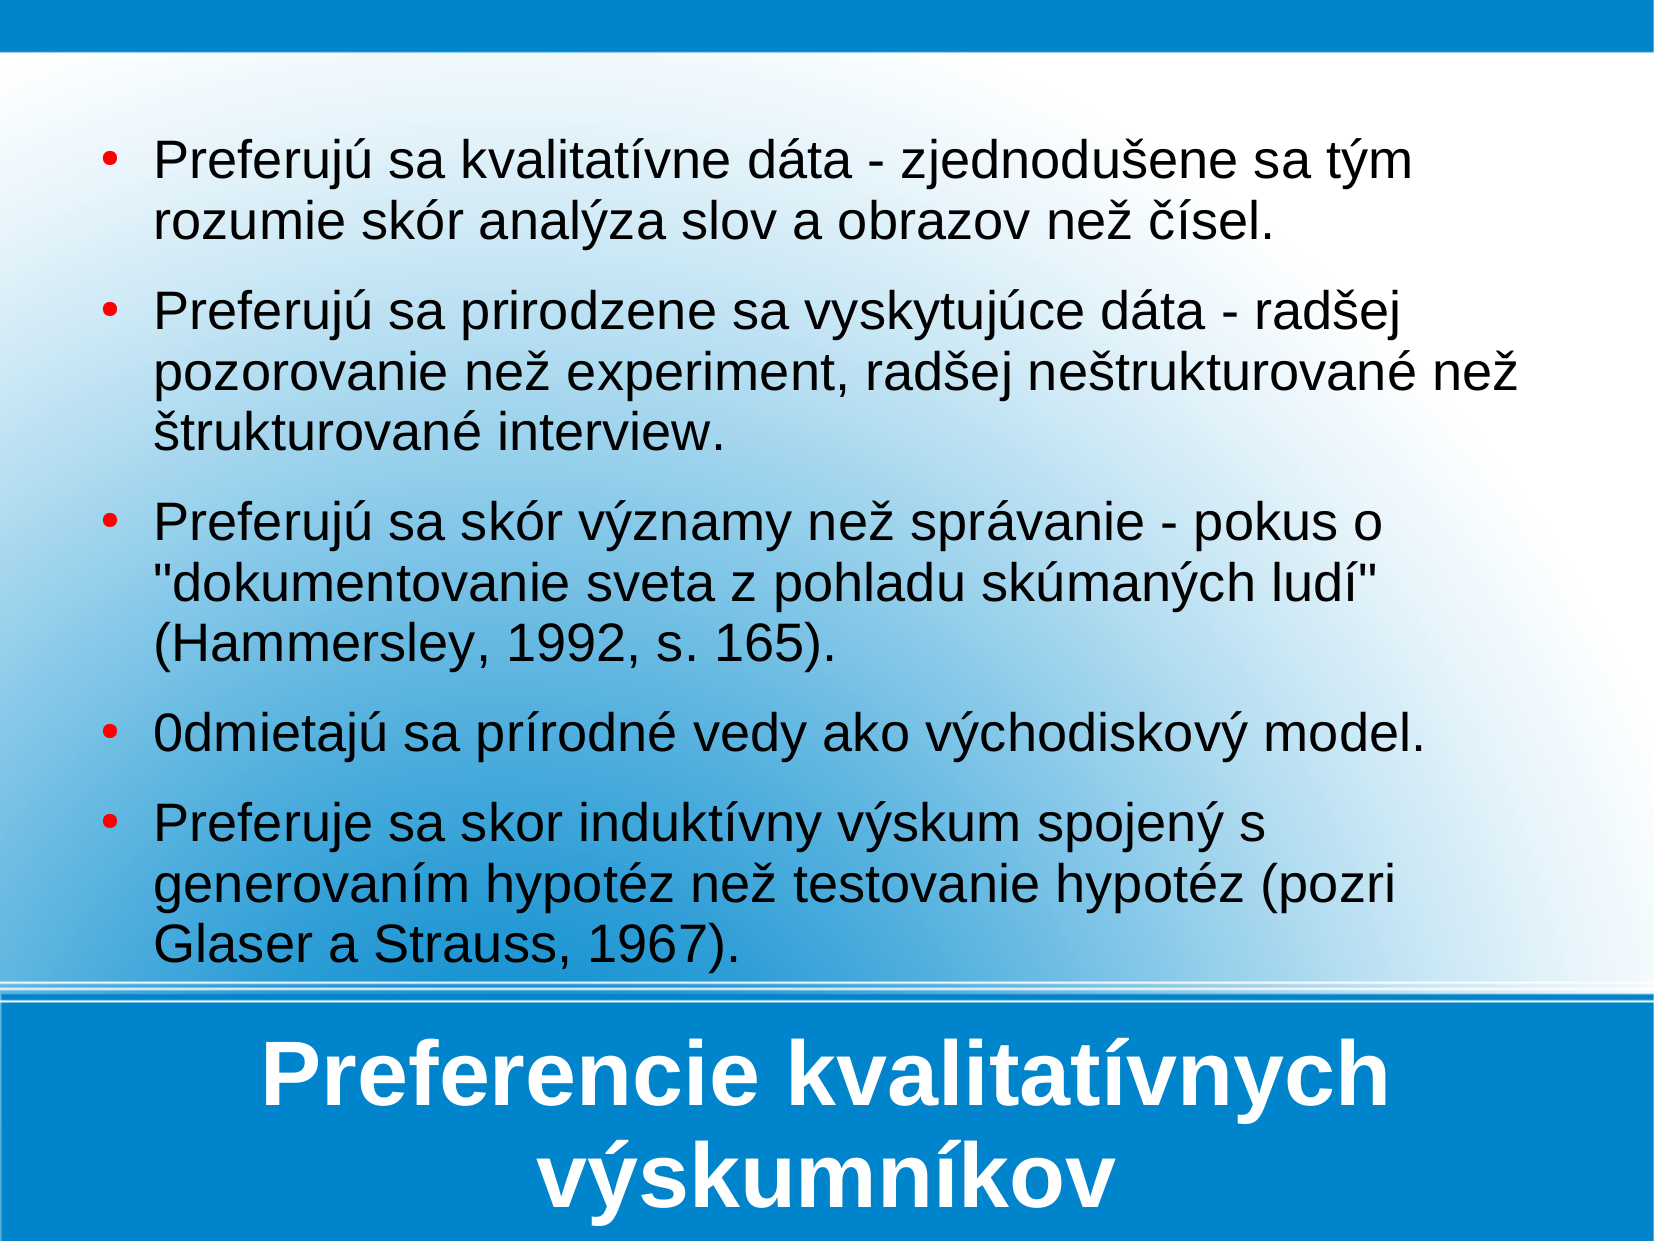

Preferujú sa kvalitatívne dáta - zjednodušene sa tým rozumie skór analýza slov a obrazov než čísel.
Preferujú sa prirodzene sa vyskytujúce dáta - radšej pozorovanie než experiment, radšej neštrukturované než štrukturované interview.
Preferujú sa skór významy než správanie - pokus o "dokumentovanie sveta z pohladu skúmaných ludí" (Hammersley, 1992, s. 165).
0dmietajú sa prírodné vedy ako východiskový model.
Preferuje sa skor induktívny výskum spojený s generovaním hypotéz než testovanie hypotéz (pozri Glaser a Strauss, 1967).
# Preferencie kvalitatívnych výskumníkov